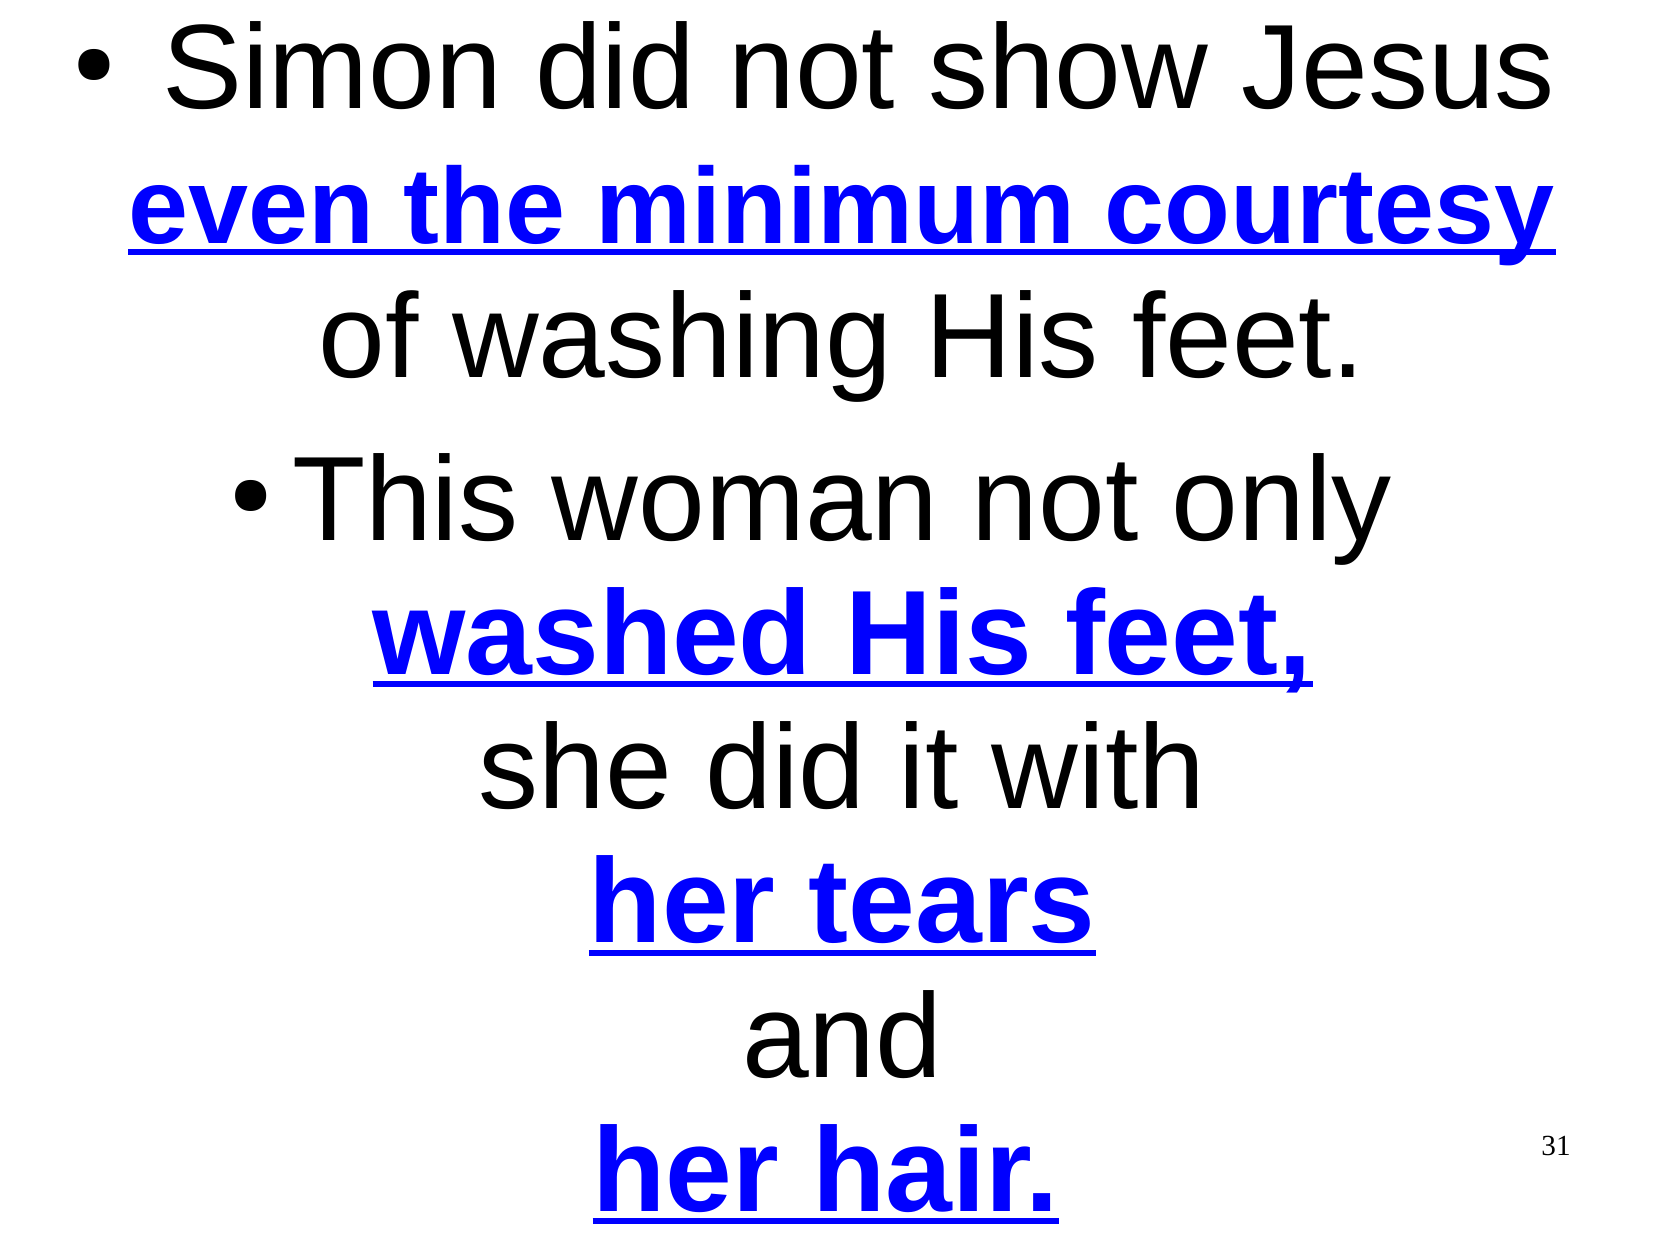

# Simon did not show Jesus even the minimum courtesy of washing His feet.
This woman not only
washed His feet,
she did it with
her tears
and
her hair.
31